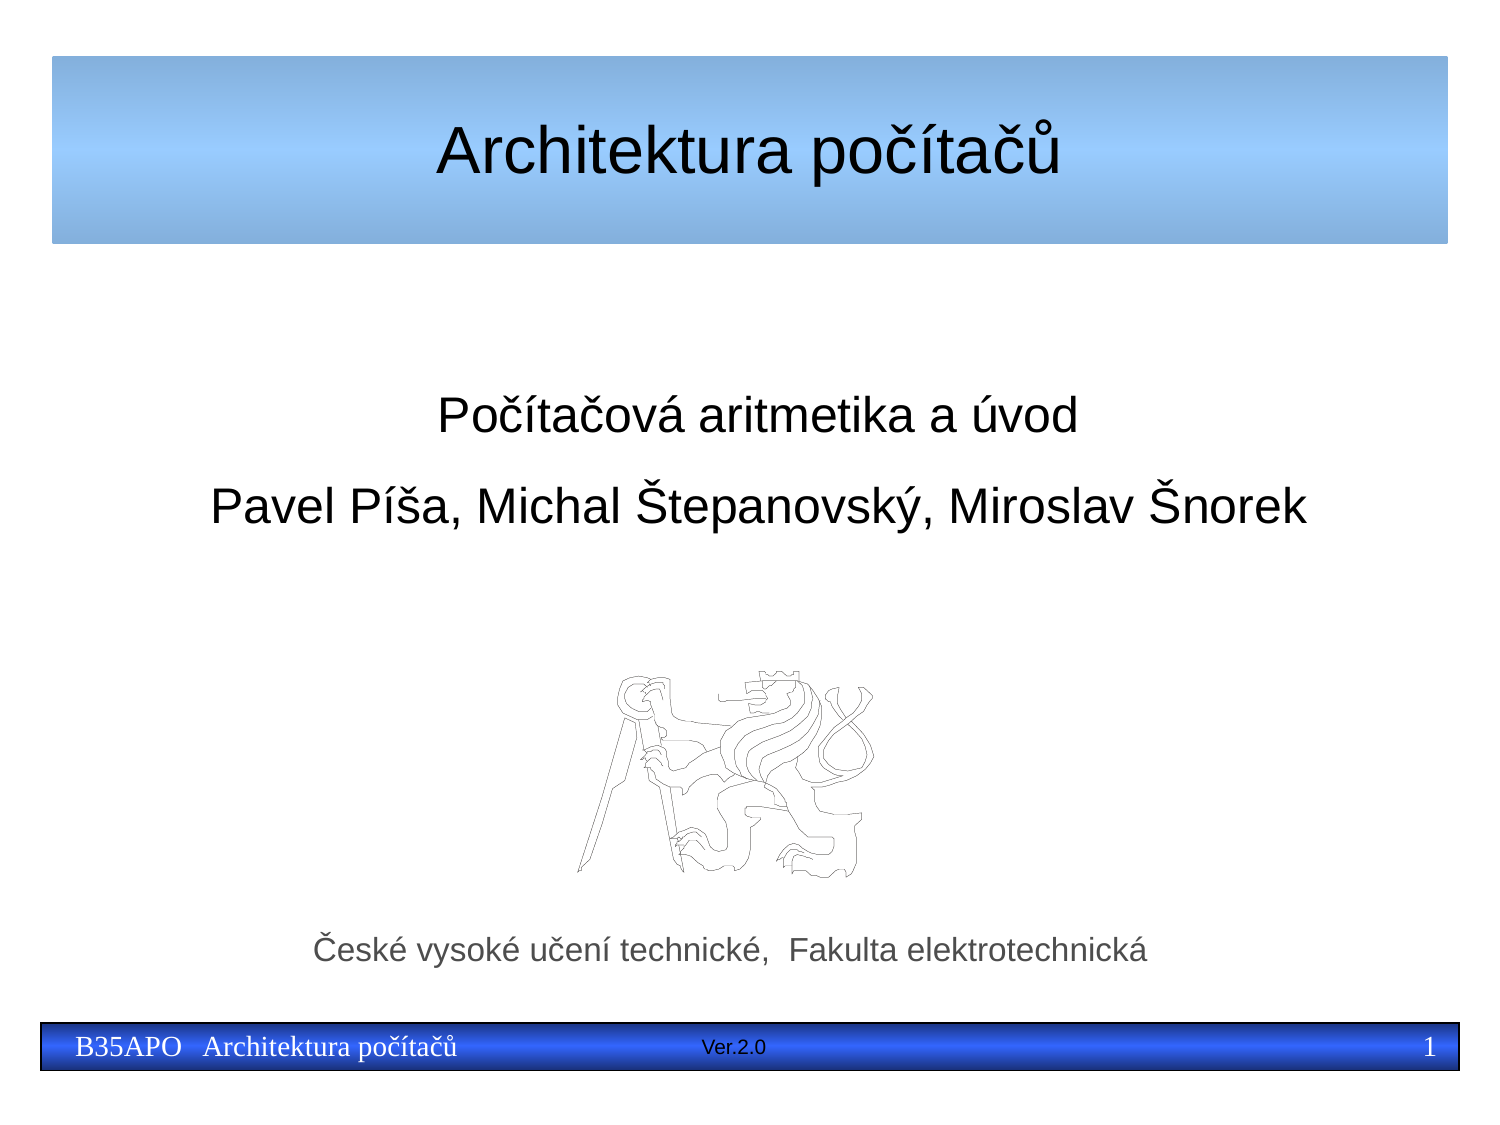

# Architektura počítačů
Počítačová aritmetika a úvod
Pavel Píša, Michal Štepanovský, Miroslav Šnorek
České vysoké učení technické, Fakulta elektrotechnická
B35APO Architektura počítačů
1
Ver.2.0